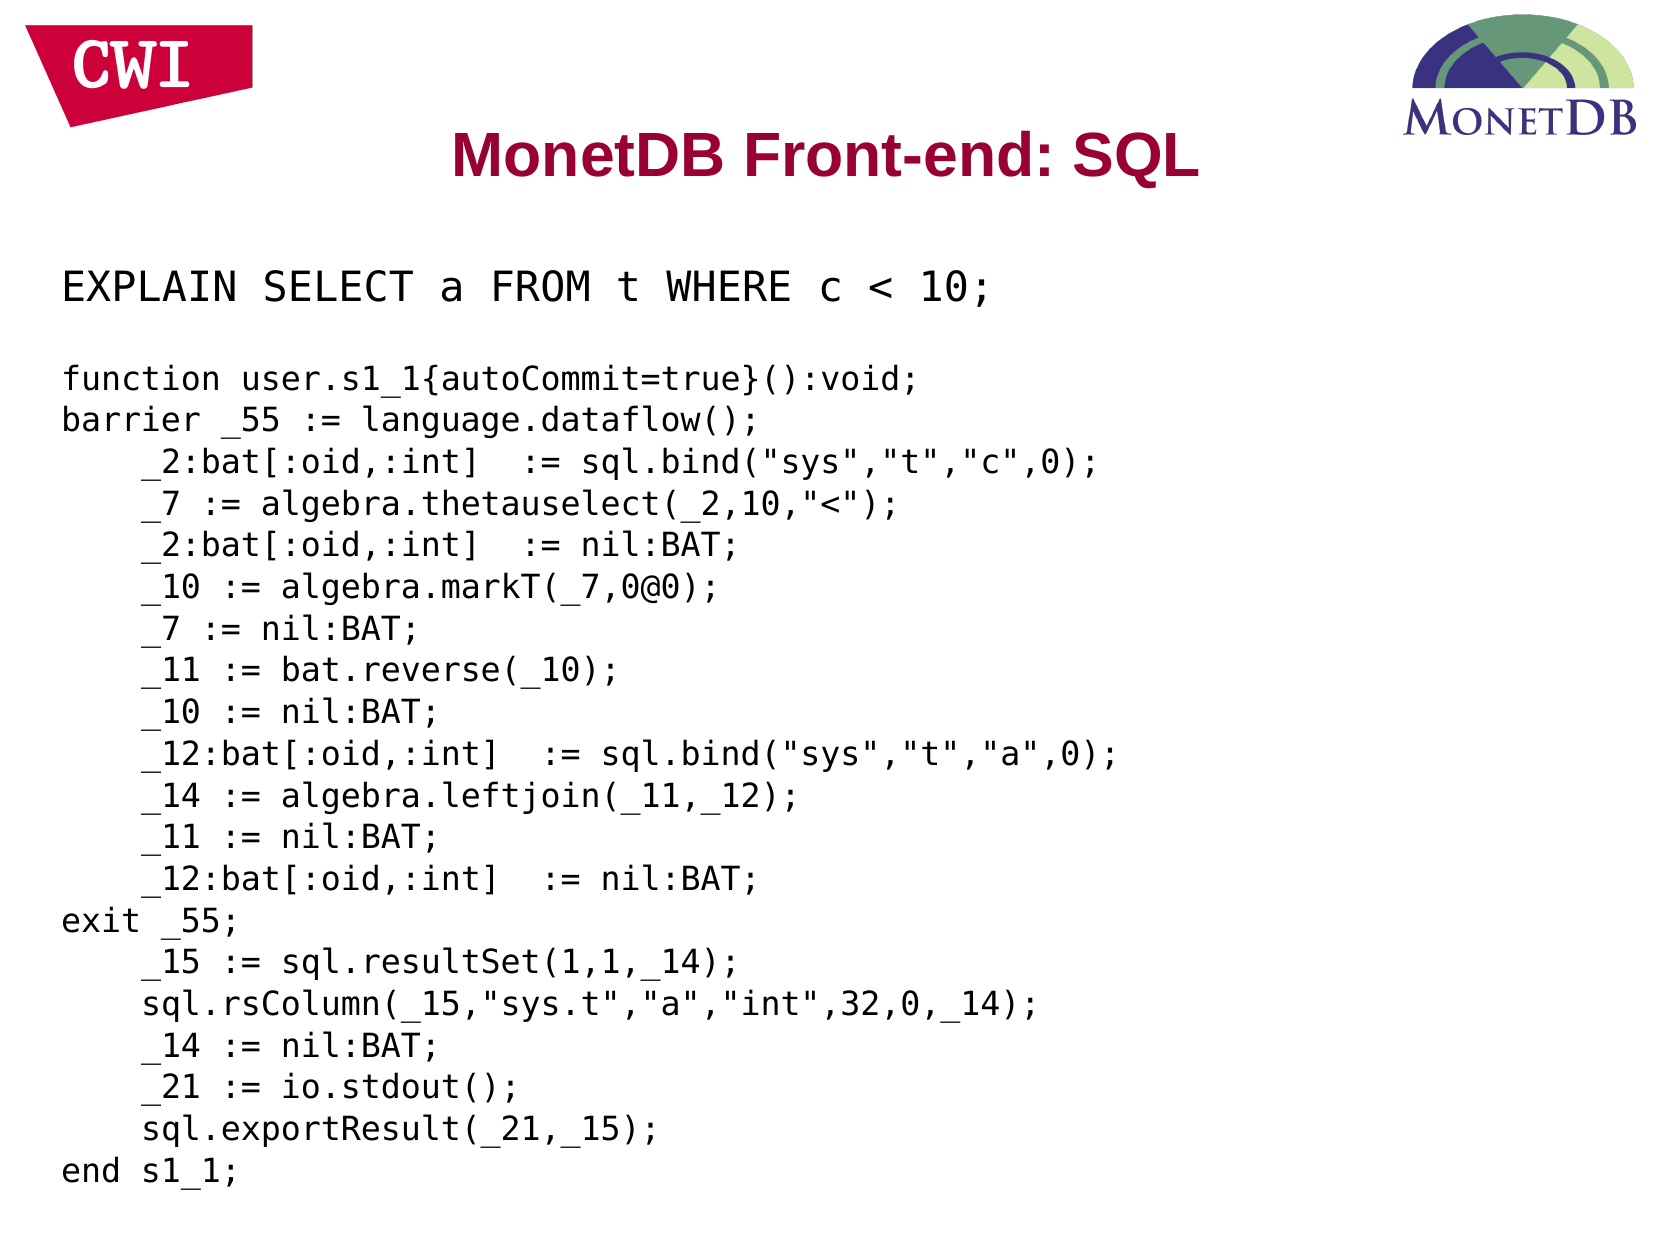

MonetDB Front-end: SQL
# EXPLAIN SELECT a FROM t WHERE c < 10;
function user.s1_1{autoCommit=true}():void;
barrier _55 := language.dataflow();
 _2:bat[:oid,:int] := sql.bind("sys","t","c",0);
 _7 := algebra.thetauselect(_2,10,"<");
 _2:bat[:oid,:int] := nil:BAT;
 _10 := algebra.markT(_7,0@0);
 _7 := nil:BAT;
 _11 := bat.reverse(_10);
 _10 := nil:BAT;
 _12:bat[:oid,:int] := sql.bind("sys","t","a",0);
 _14 := algebra.leftjoin(_11,_12);
 _11 := nil:BAT;
 _12:bat[:oid,:int] := nil:BAT;
exit _55;
 _15 := sql.resultSet(1,1,_14);
 sql.rsColumn(_15,"sys.t","a","int",32,0,_14);
 _14 := nil:BAT;
 _21 := io.stdout();
 sql.exportResult(_21,_15);
end s1_1;